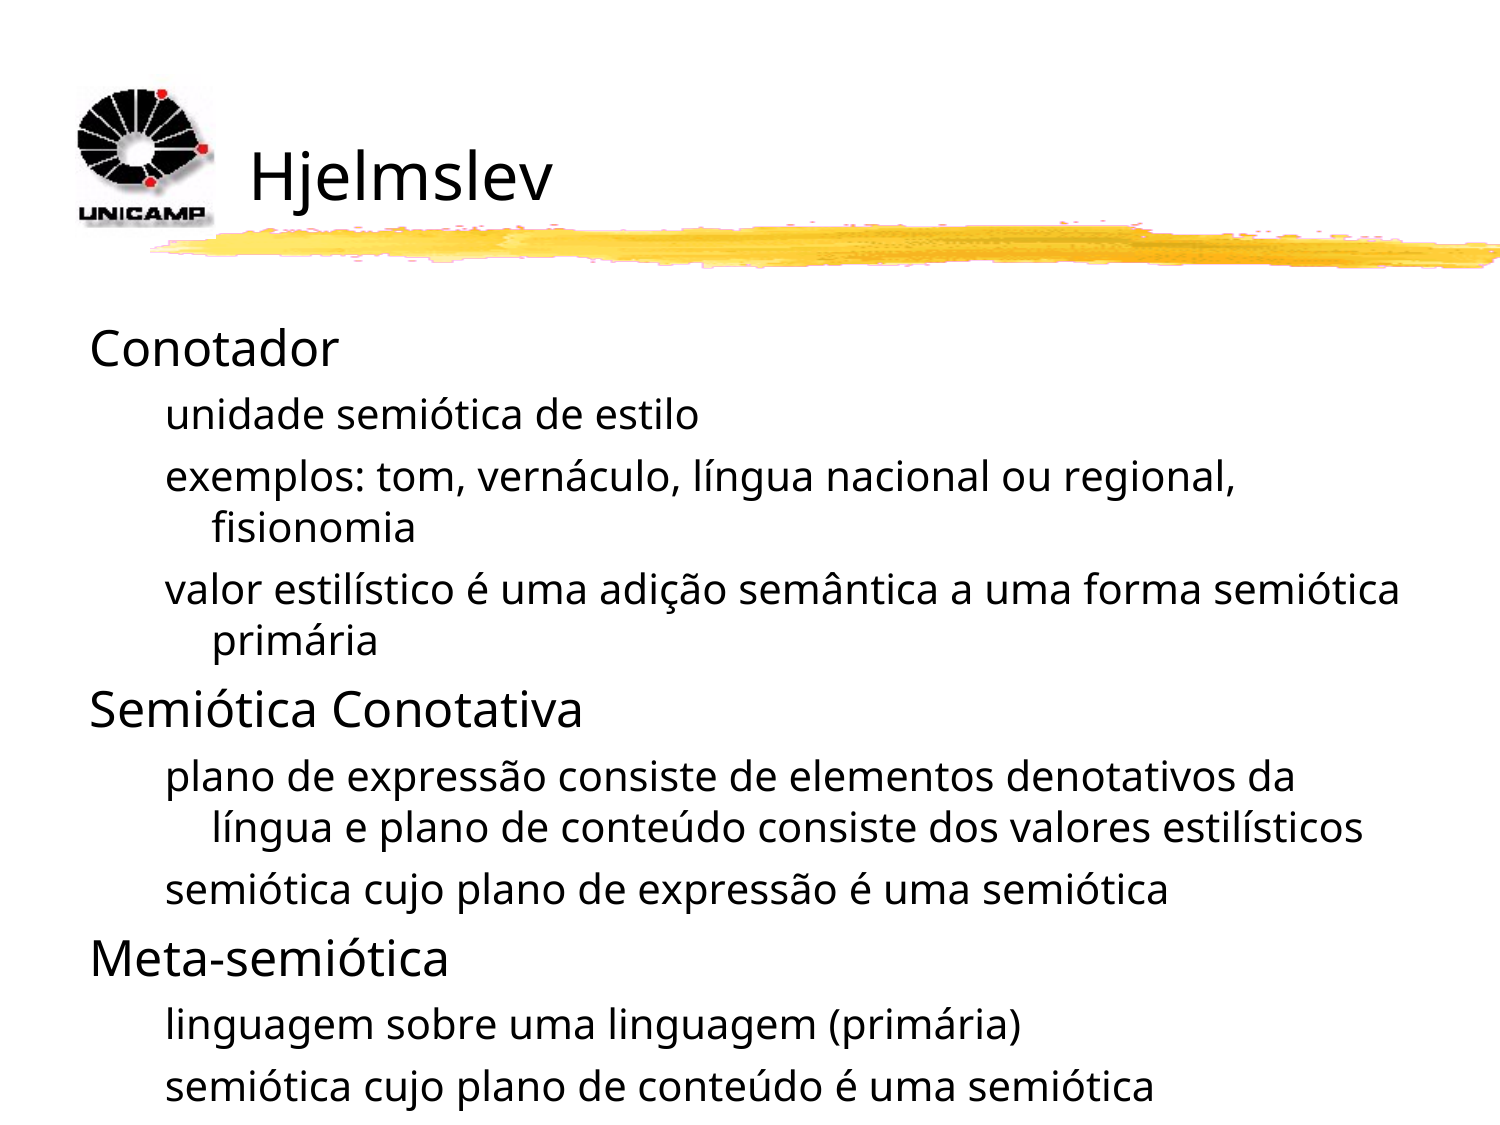

# Hjelmslev
Conotador
unidade semiótica de estilo
exemplos: tom, vernáculo, língua nacional ou regional, fisionomia
valor estilístico é uma adição semântica a uma forma semiótica primária
Semiótica Conotativa
plano de expressão consiste de elementos denotativos da língua e plano de conteúdo consiste dos valores estilísticos
semiótica cujo plano de expressão é uma semiótica
Meta-semiótica
linguagem sobre uma linguagem (primária)
semiótica cujo plano de conteúdo é uma semiótica